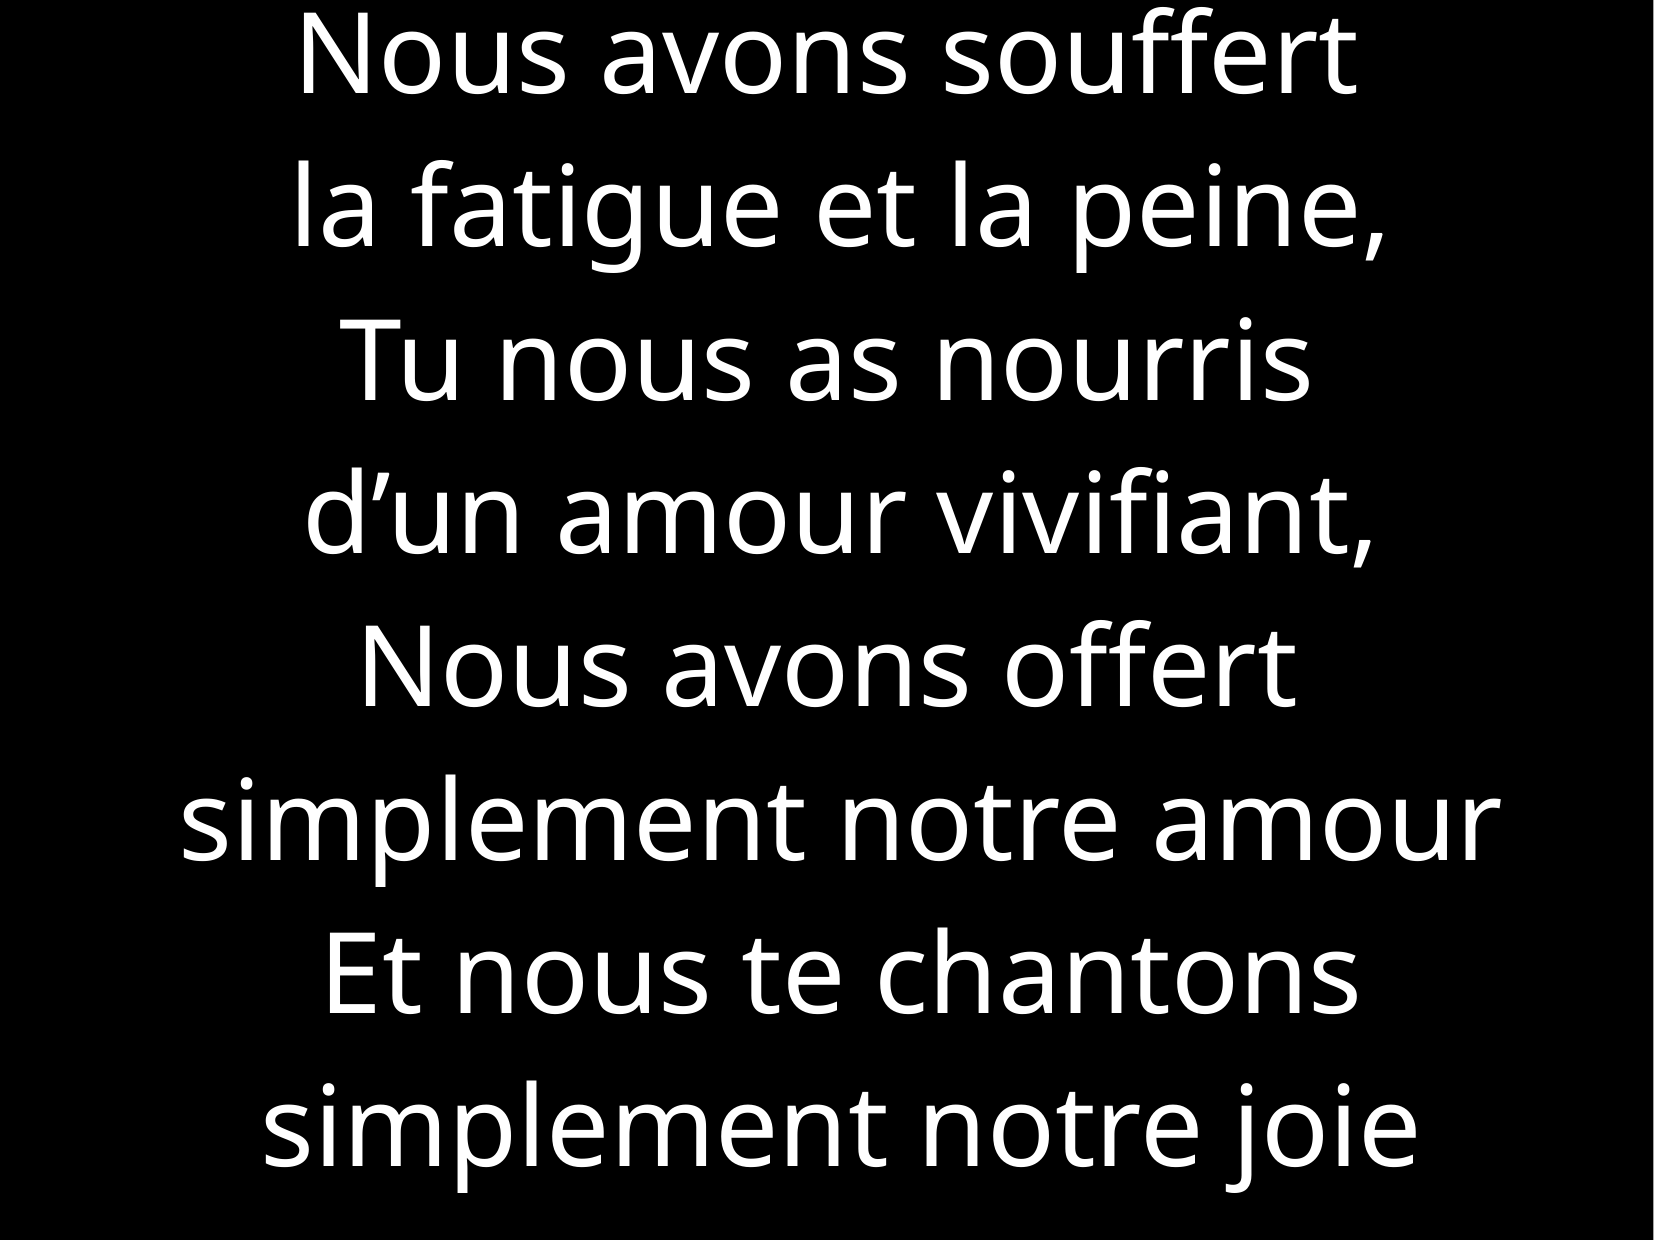

# Nous avons souffert
la fatigue et la peine,
Tu nous as nourris
d’un amour vivifiant,
Nous avons offert
simplement notre amour
Et nous te chantons simplement notre joie